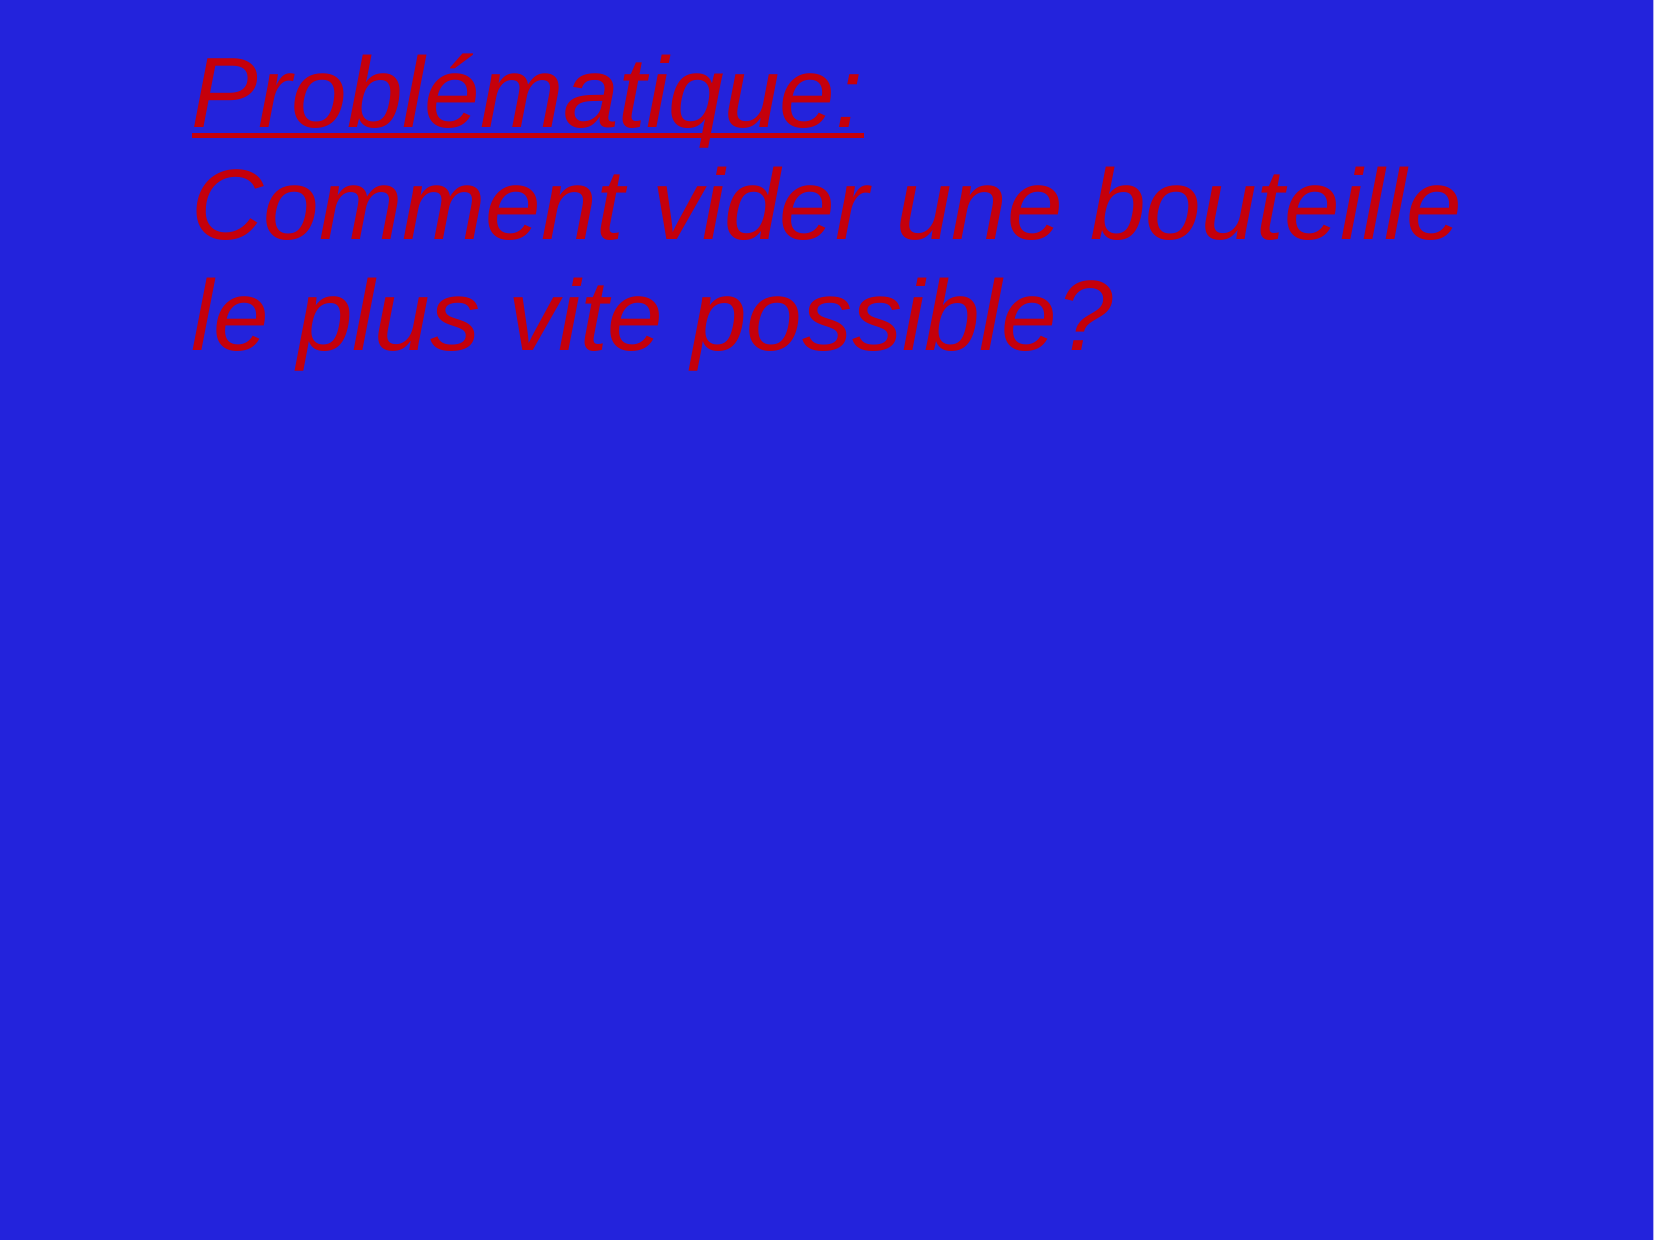

Problématique:
Comment vider une bouteille le plus vite possible?